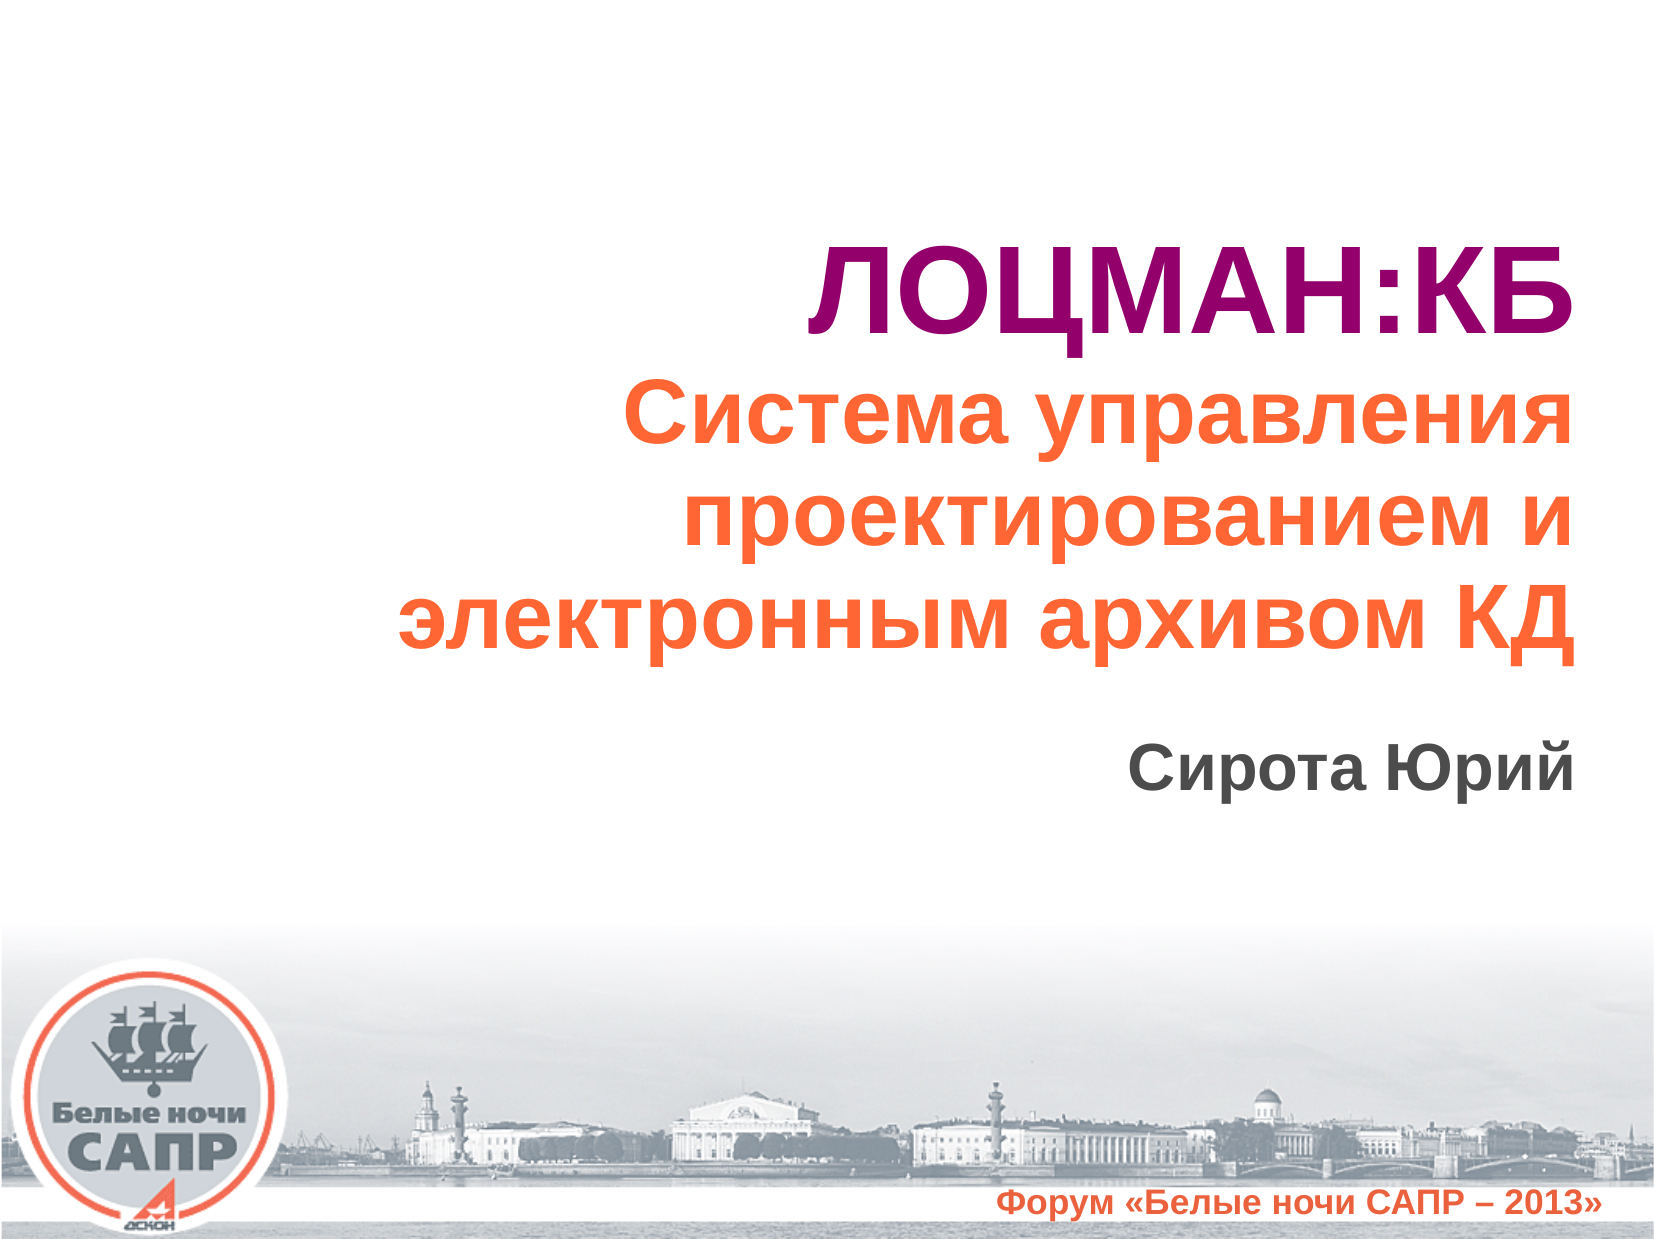

# ЛОЦМАН:КБ Система управления проектированием и электронным архивом КД
Сирота Юрий